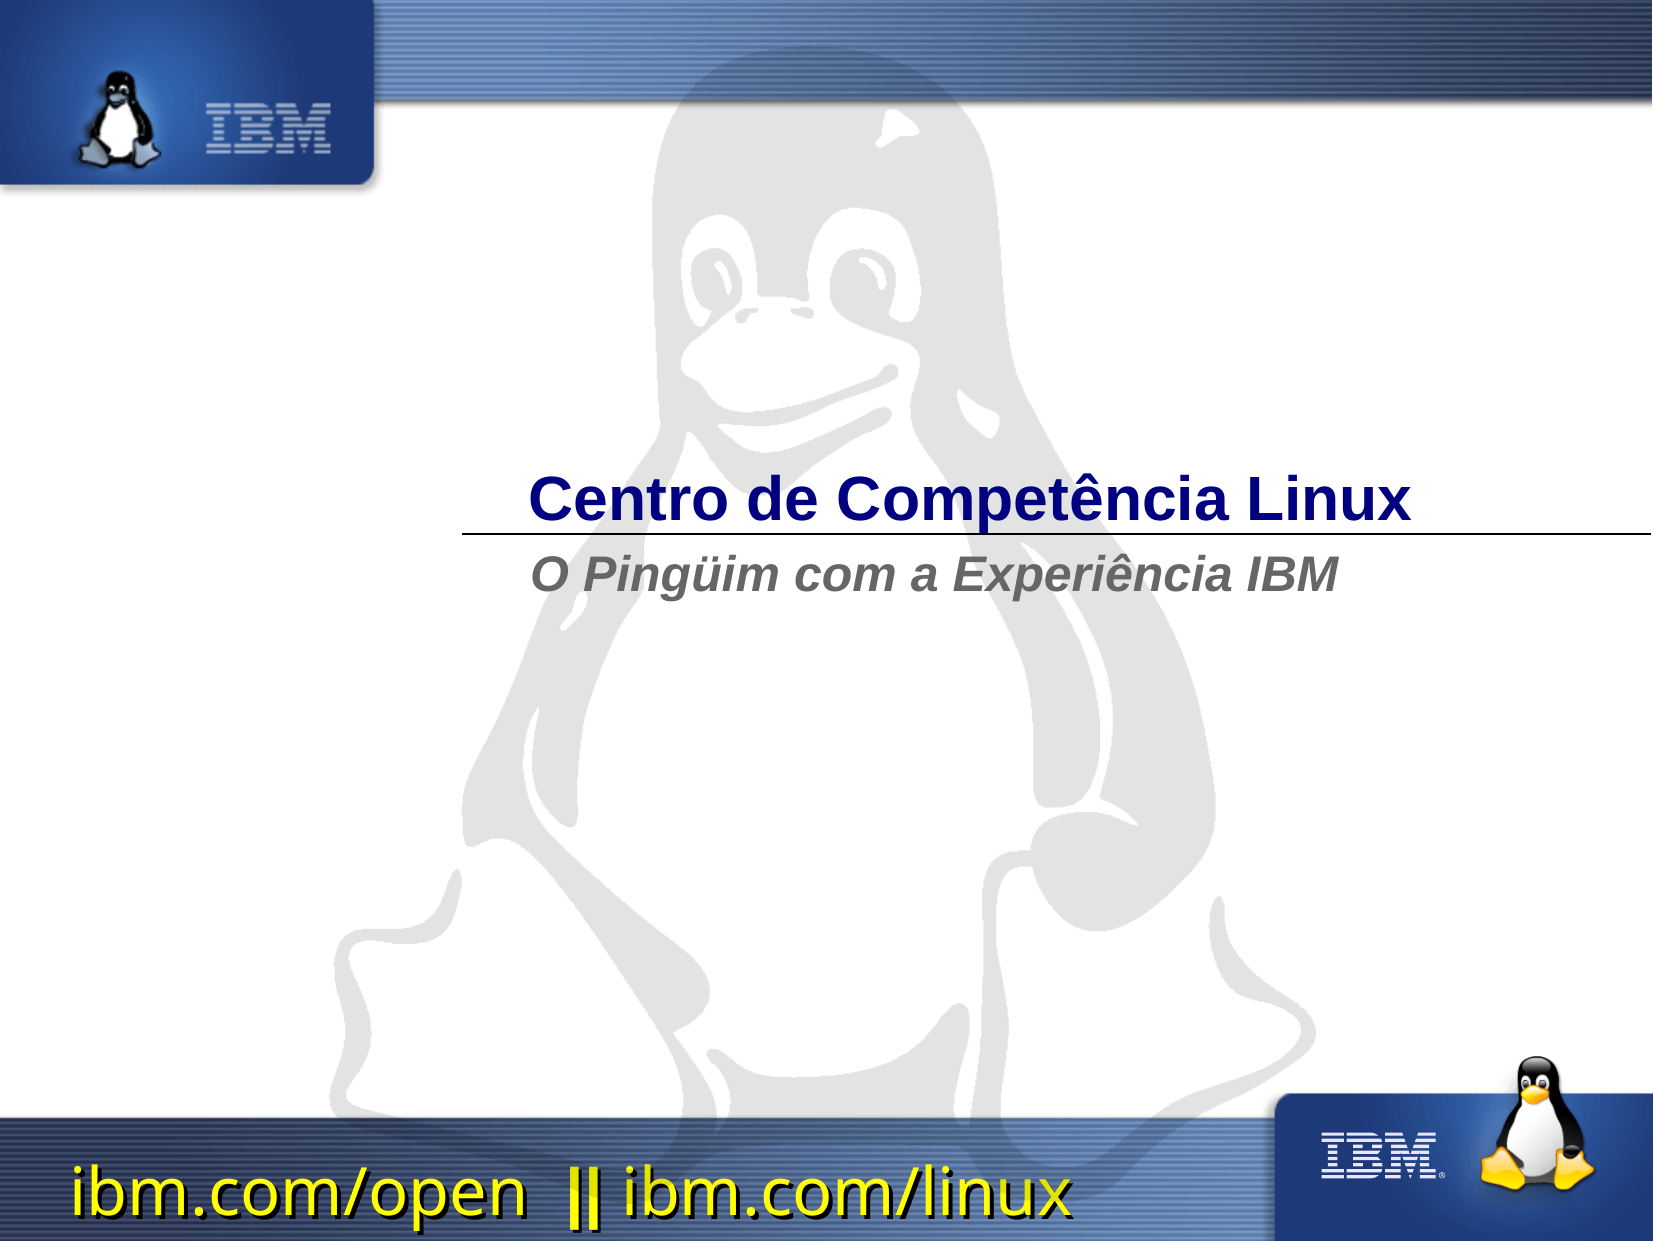

Centro de Competência Linux
O Pingüim com a Experiência IBM